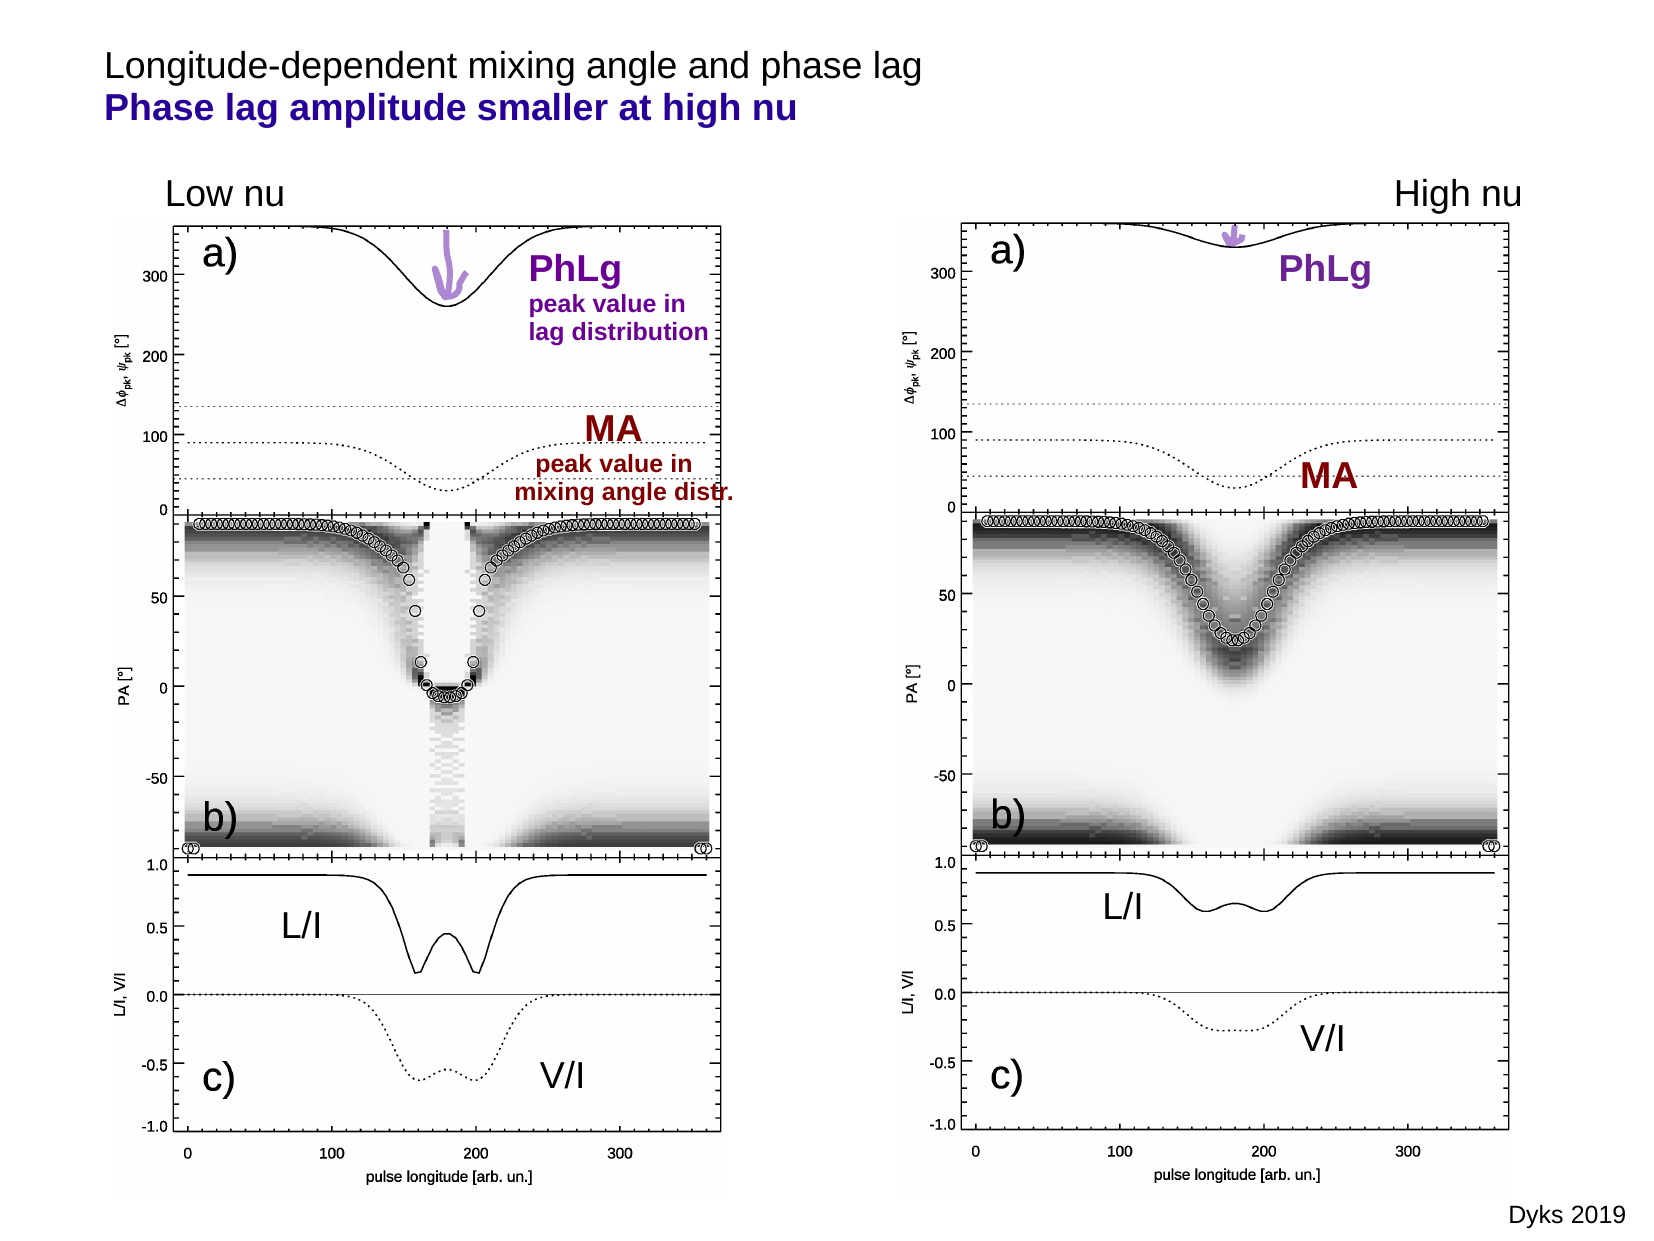

Longitude-dependent mixing angle and phase lag
Phase lag amplitude smaller at high nu
Low nu
High nu
PhLg
peak value in
lag distribution
PhLg
 MA
 peak value in
 mixing angle distr.
 MA
L/I
L/I
 V/I
V/I
Dyks 2019